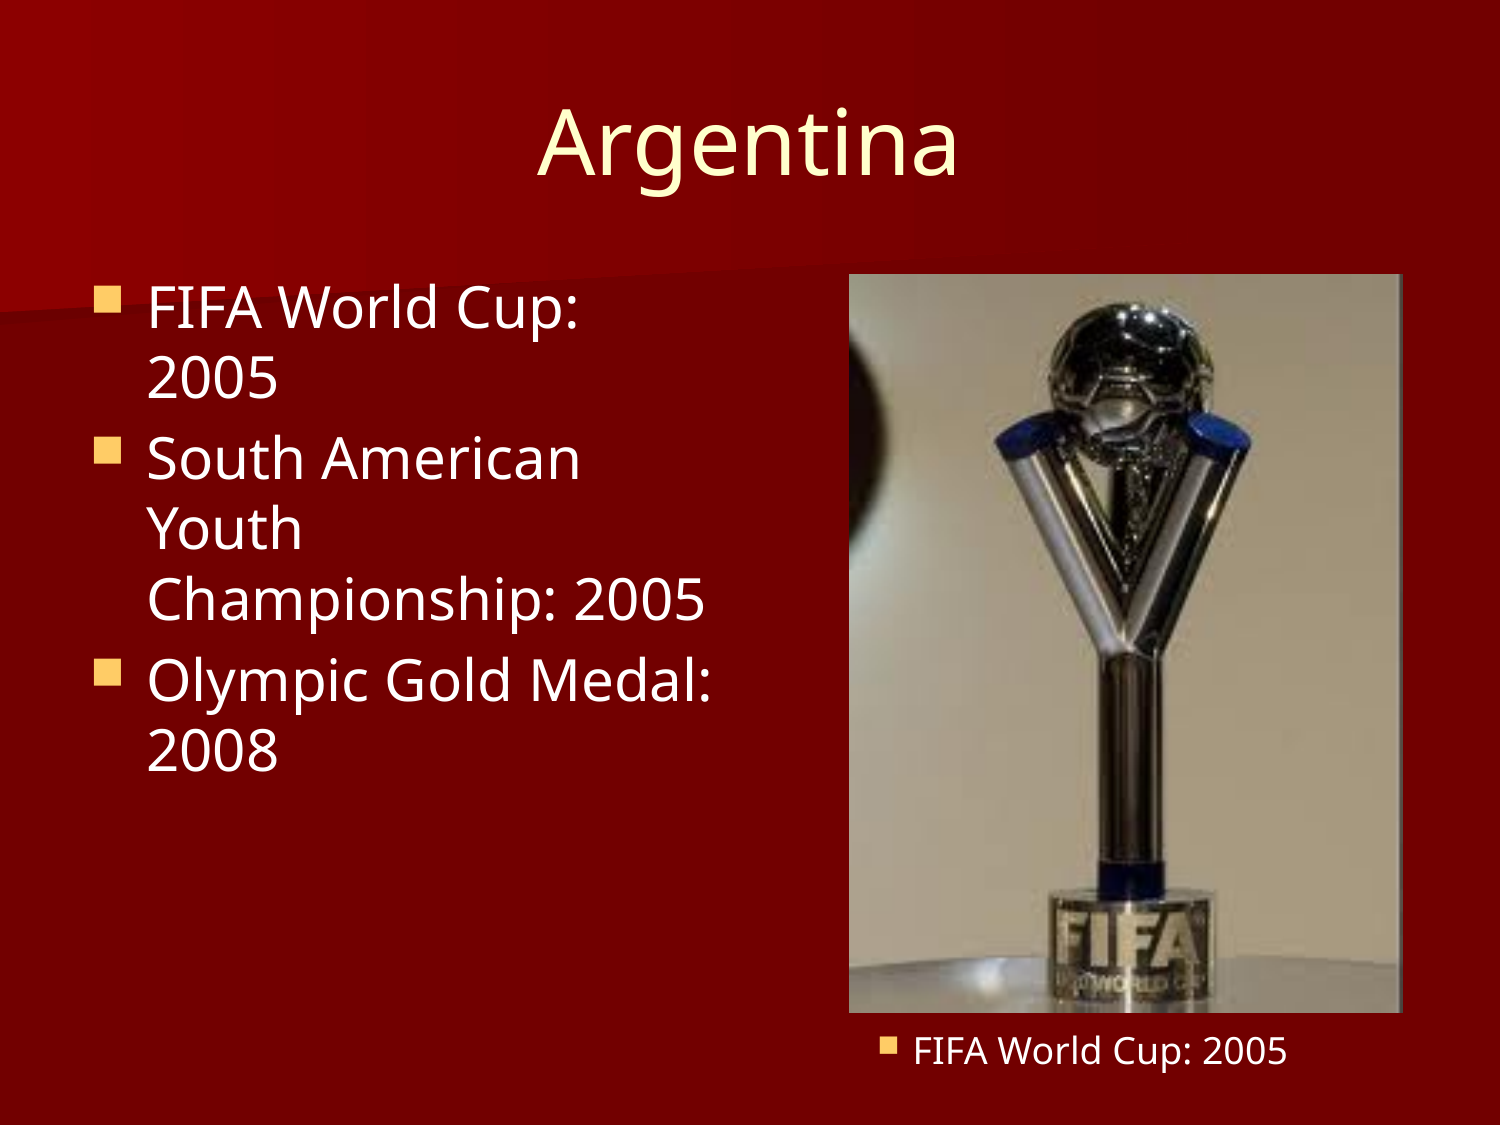

# Argentina
FIFA World Cup: 2005
South American Youth Championship: 2005
Olympic Gold Medal: 2008
FIFA World Cup: 2005